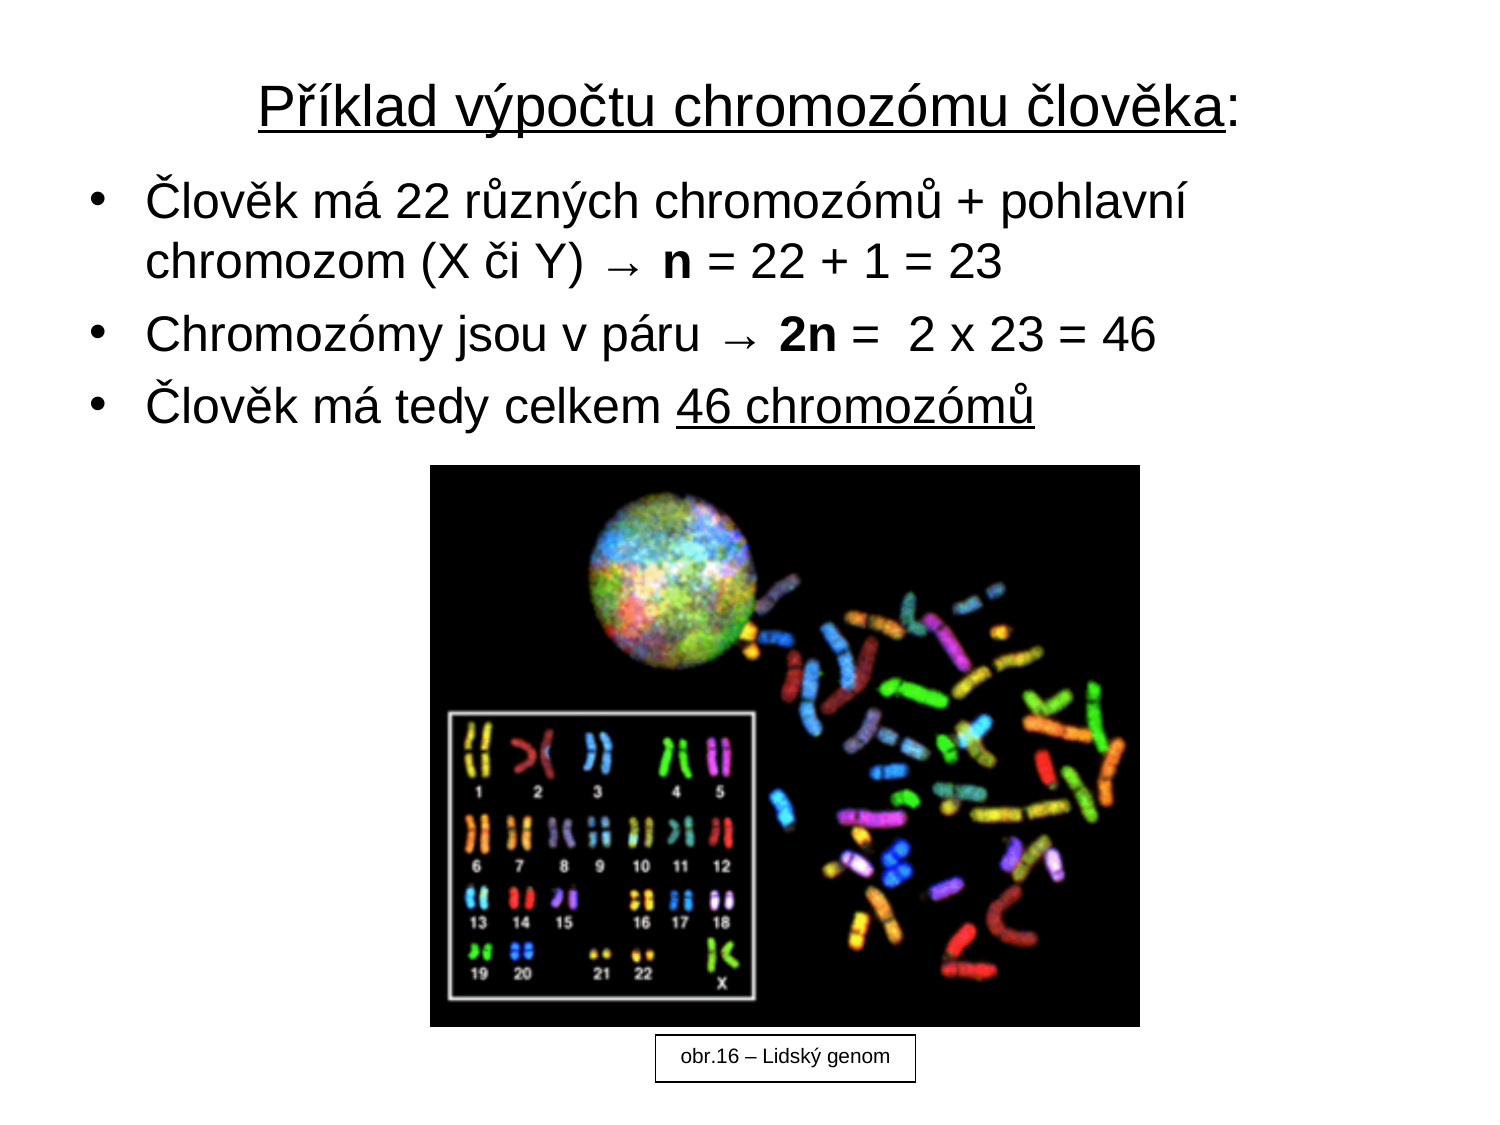

# Příklad výpočtu chromozómu člověka:
Člověk má 22 různých chromozómů + pohlavní chromozom (X či Y) → n = 22 + 1 = 23
Chromozómy jsou v páru → 2n = 2 x 23 = 46
Člověk má tedy celkem 46 chromozómů
obr.16 – Lidský genom